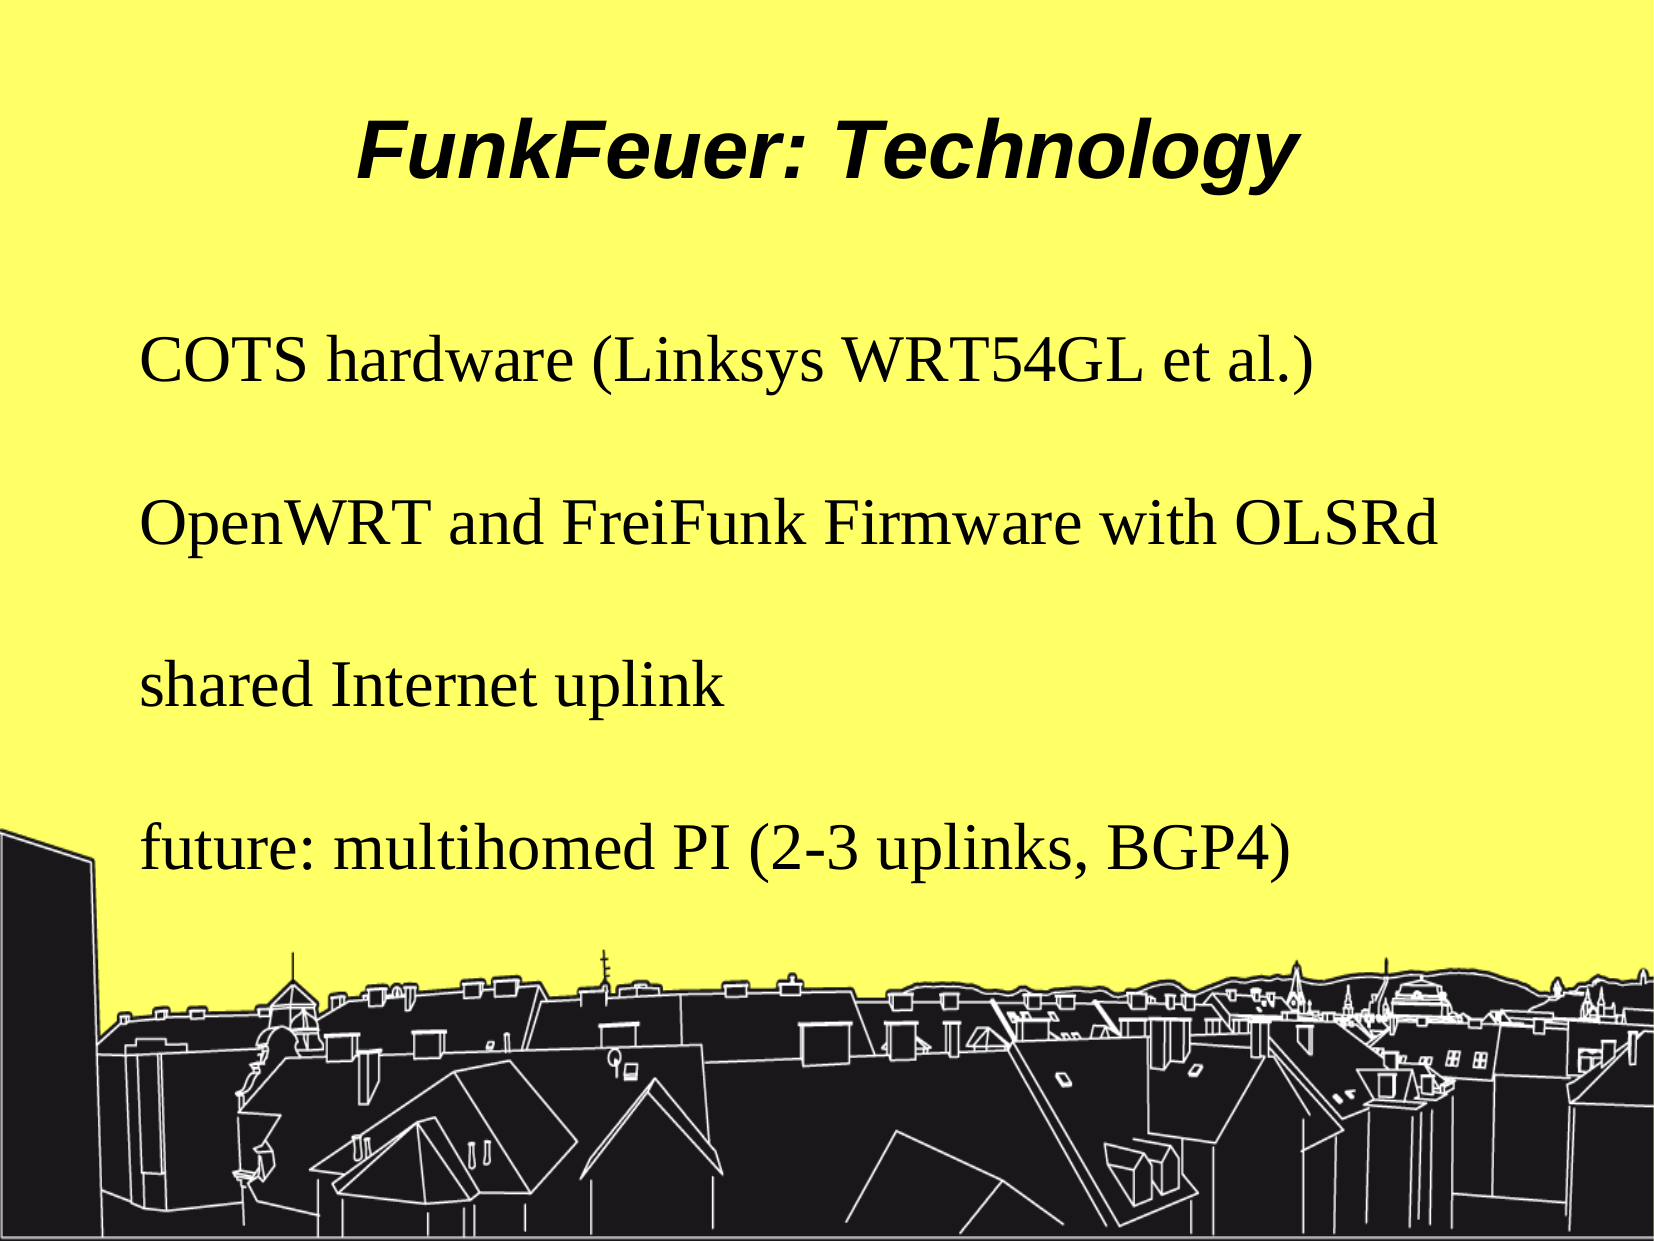

# FunkFeuer: Technology
COTS hardware (Linksys WRT54GL et al.)
OpenWRT and FreiFunk Firmware with OLSRd
shared Internet uplink
future: multihomed PI (2-3 uplinks, BGP4)